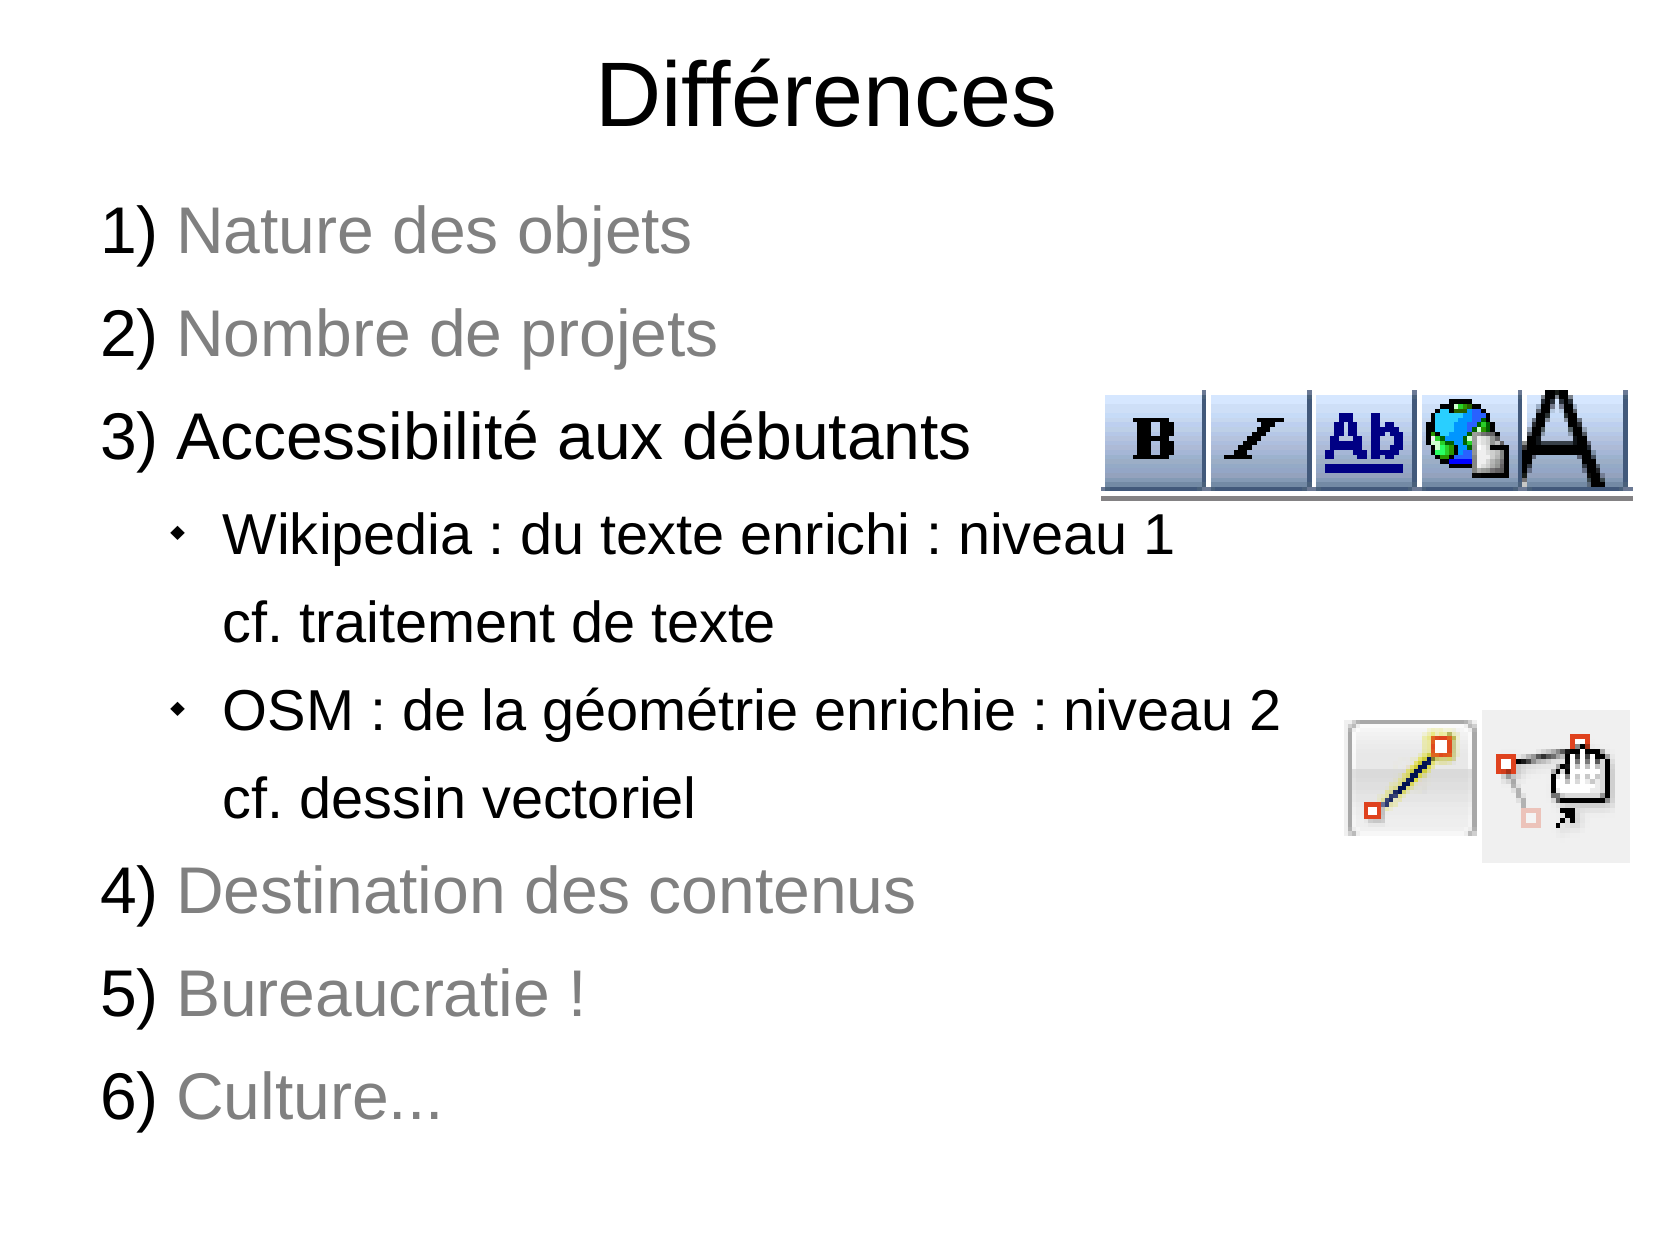

# Différences
Nature des objets
Nombre de projets
Accessibilité aux débutants
Wikipedia : du texte enrichi : niveau 1
cf. traitement de texte
OSM : de la géométrie enrichie : niveau 2
cf. dessin vectoriel
Destination des contenus
Bureaucratie !
Culture...